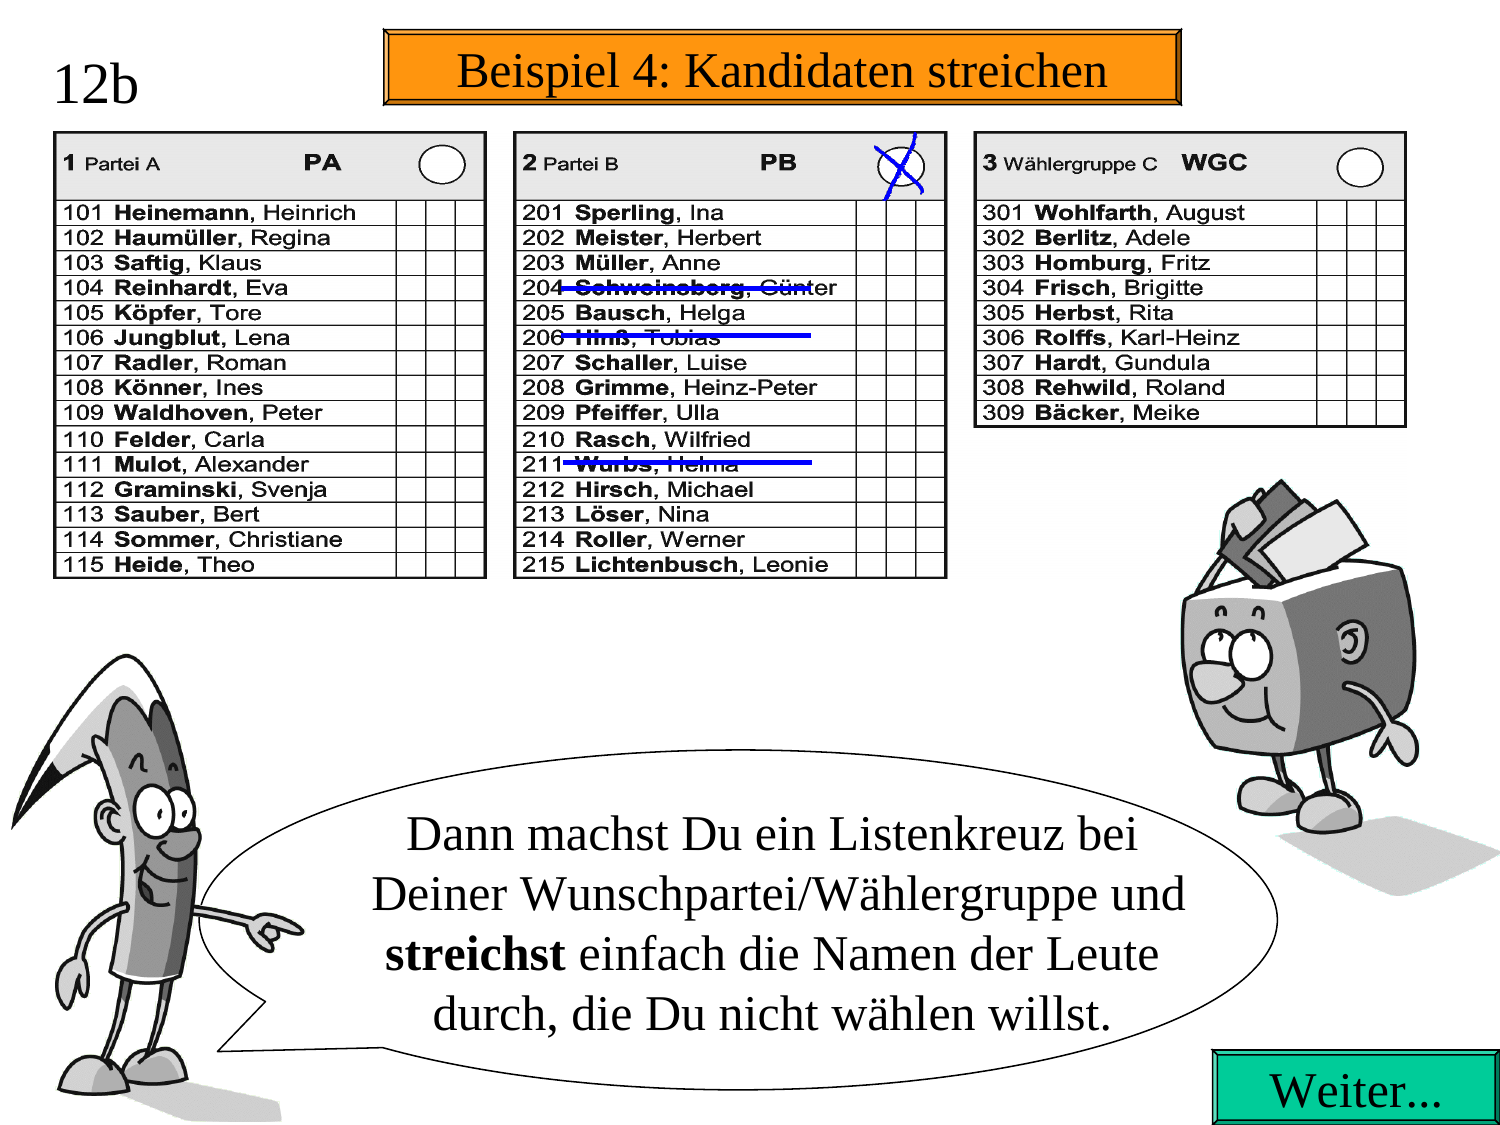

Beispiel 4: Kandidaten streichen
12b
Dann machst Du ein Listenkreuz bei
 Deiner Wunschpartei/Wählergruppe und
streichst einfach die Namen der Leute
durch, die Du nicht wählen willst.
Weiter...